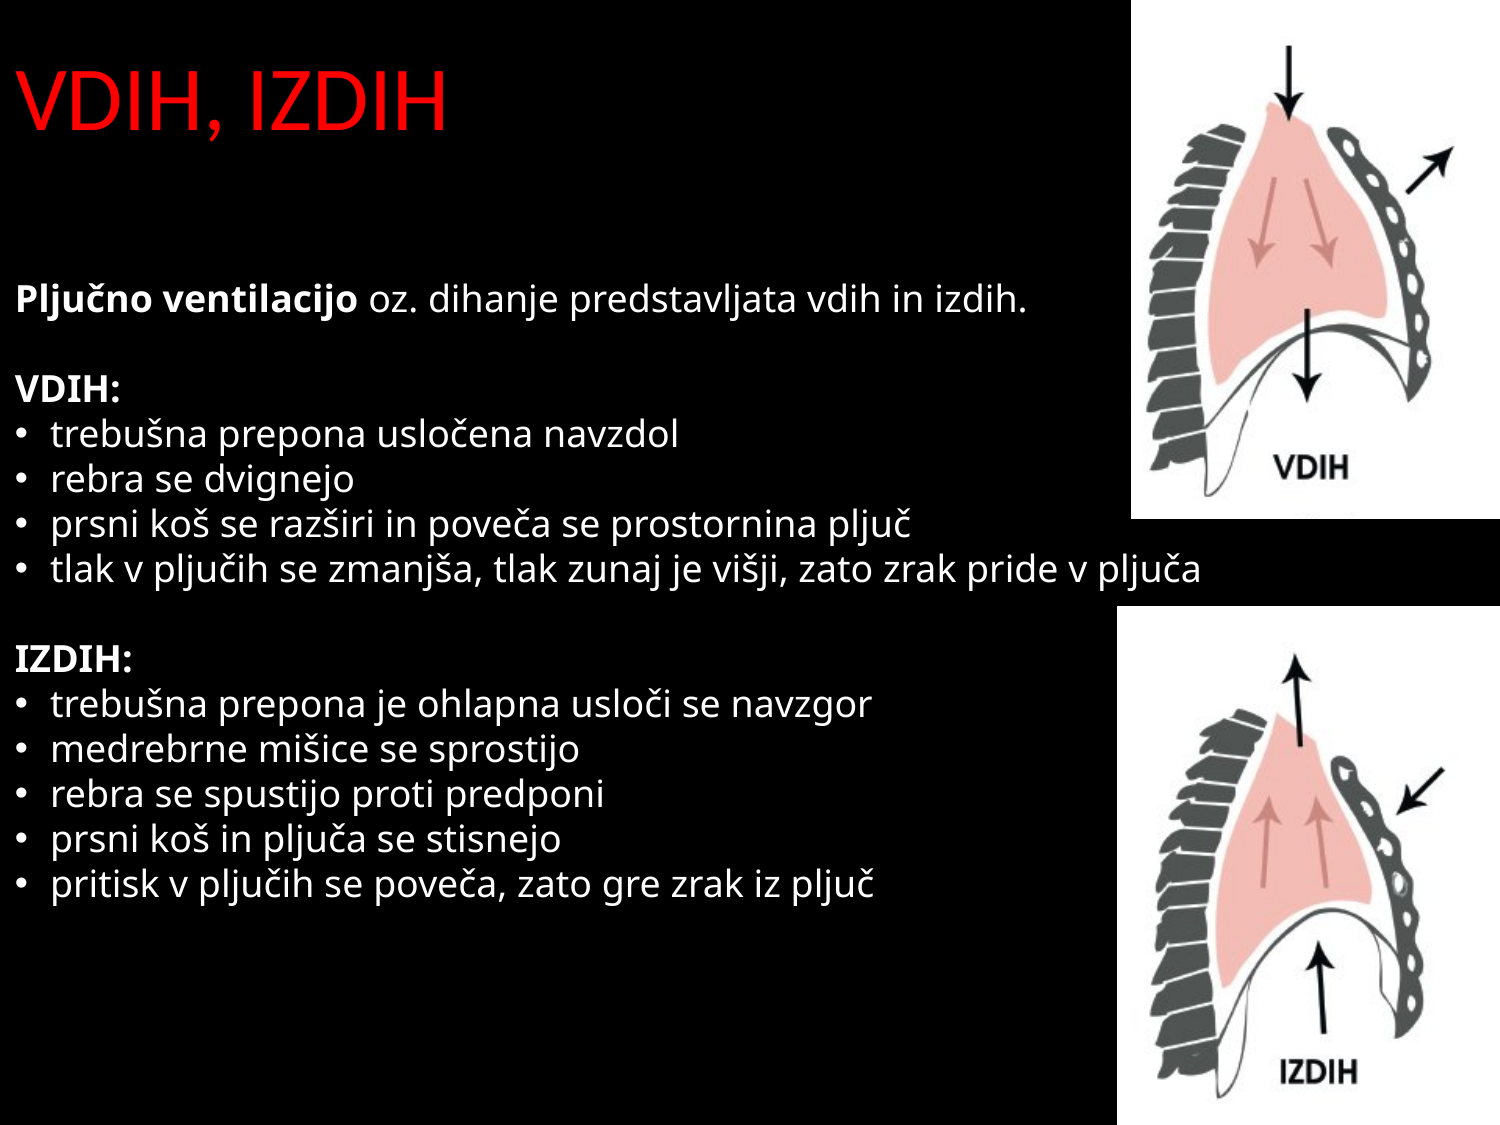

# VDIH, IZDIH
Pljučno ventilacijo oz. dihanje predstavljata vdih in izdih.
VDIH:
trebušna prepona usločena navzdol
rebra se dvignejo
prsni koš se razširi in poveča se prostornina pljuč
tlak v pljučih se zmanjša, tlak zunaj je višji, zato zrak pride v pljuča
IZDIH:
trebušna prepona je ohlapna usloči se navzgor
medrebrne mišice se sprostijo
rebra se spustijo proti predponi
prsni koš in pljuča se stisnejo
pritisk v pljučih se poveča, zato gre zrak iz pljuč